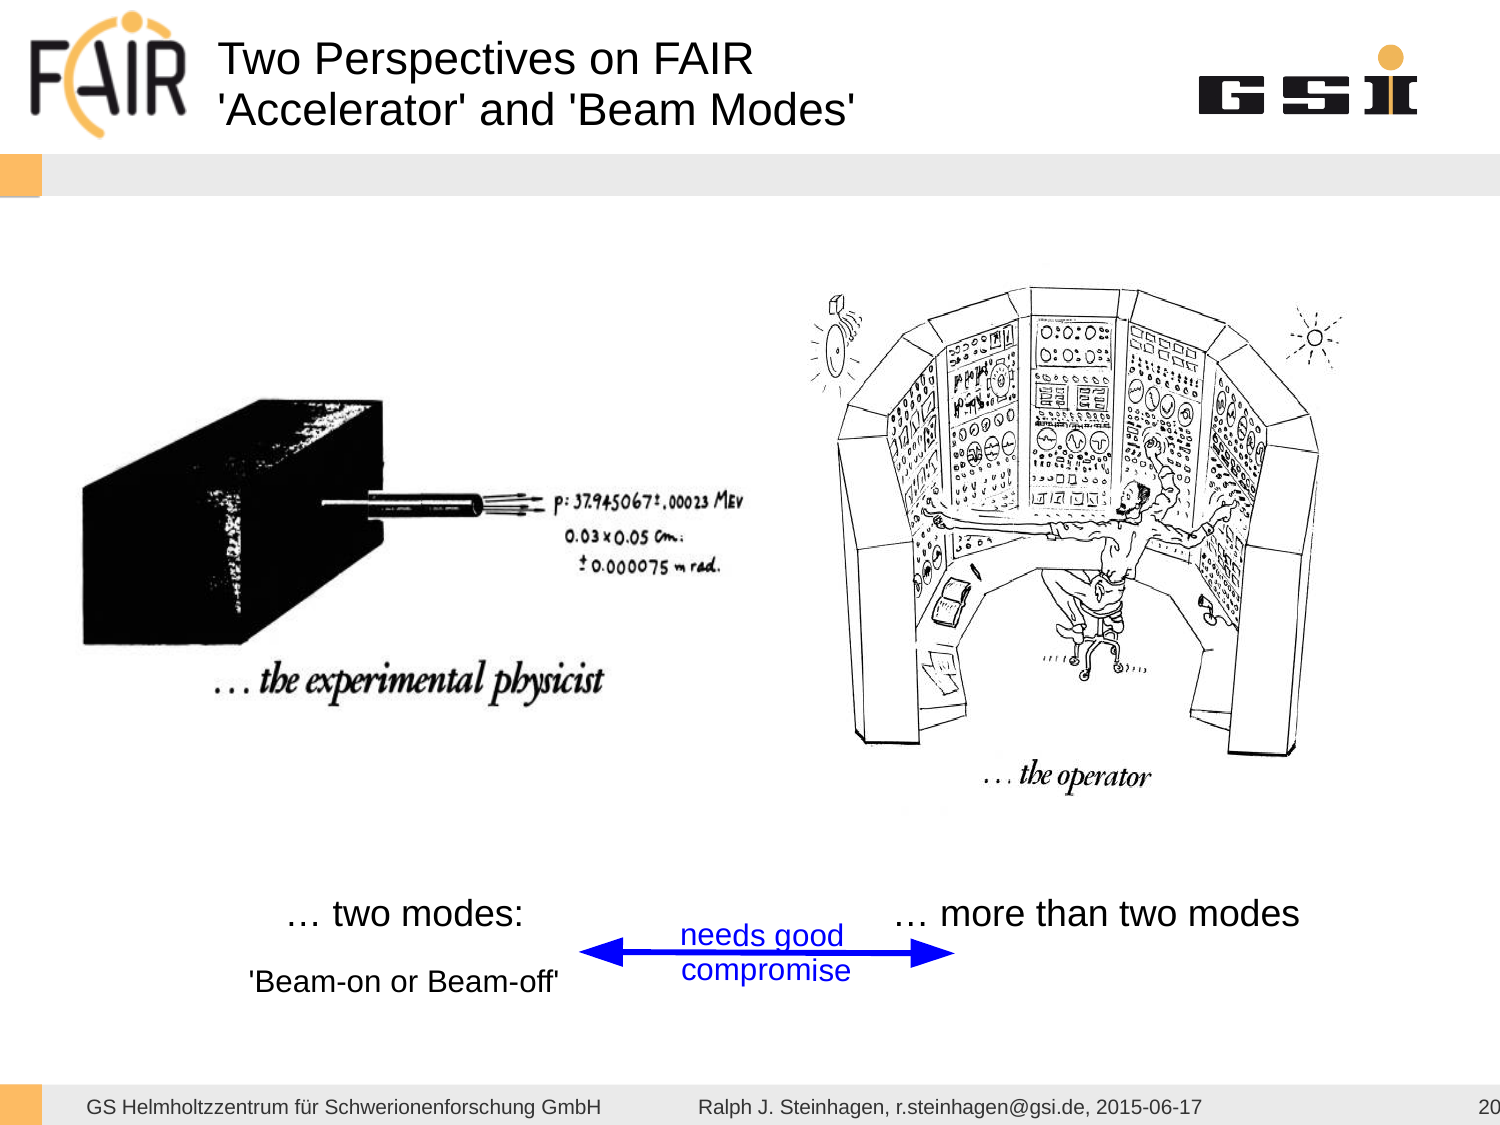

# Two Perspectives on FAIR 'Accelerator' and 'Beam Modes'
… two modes:
'Beam-on or Beam-off'
… more than two modes
needs good
compromise